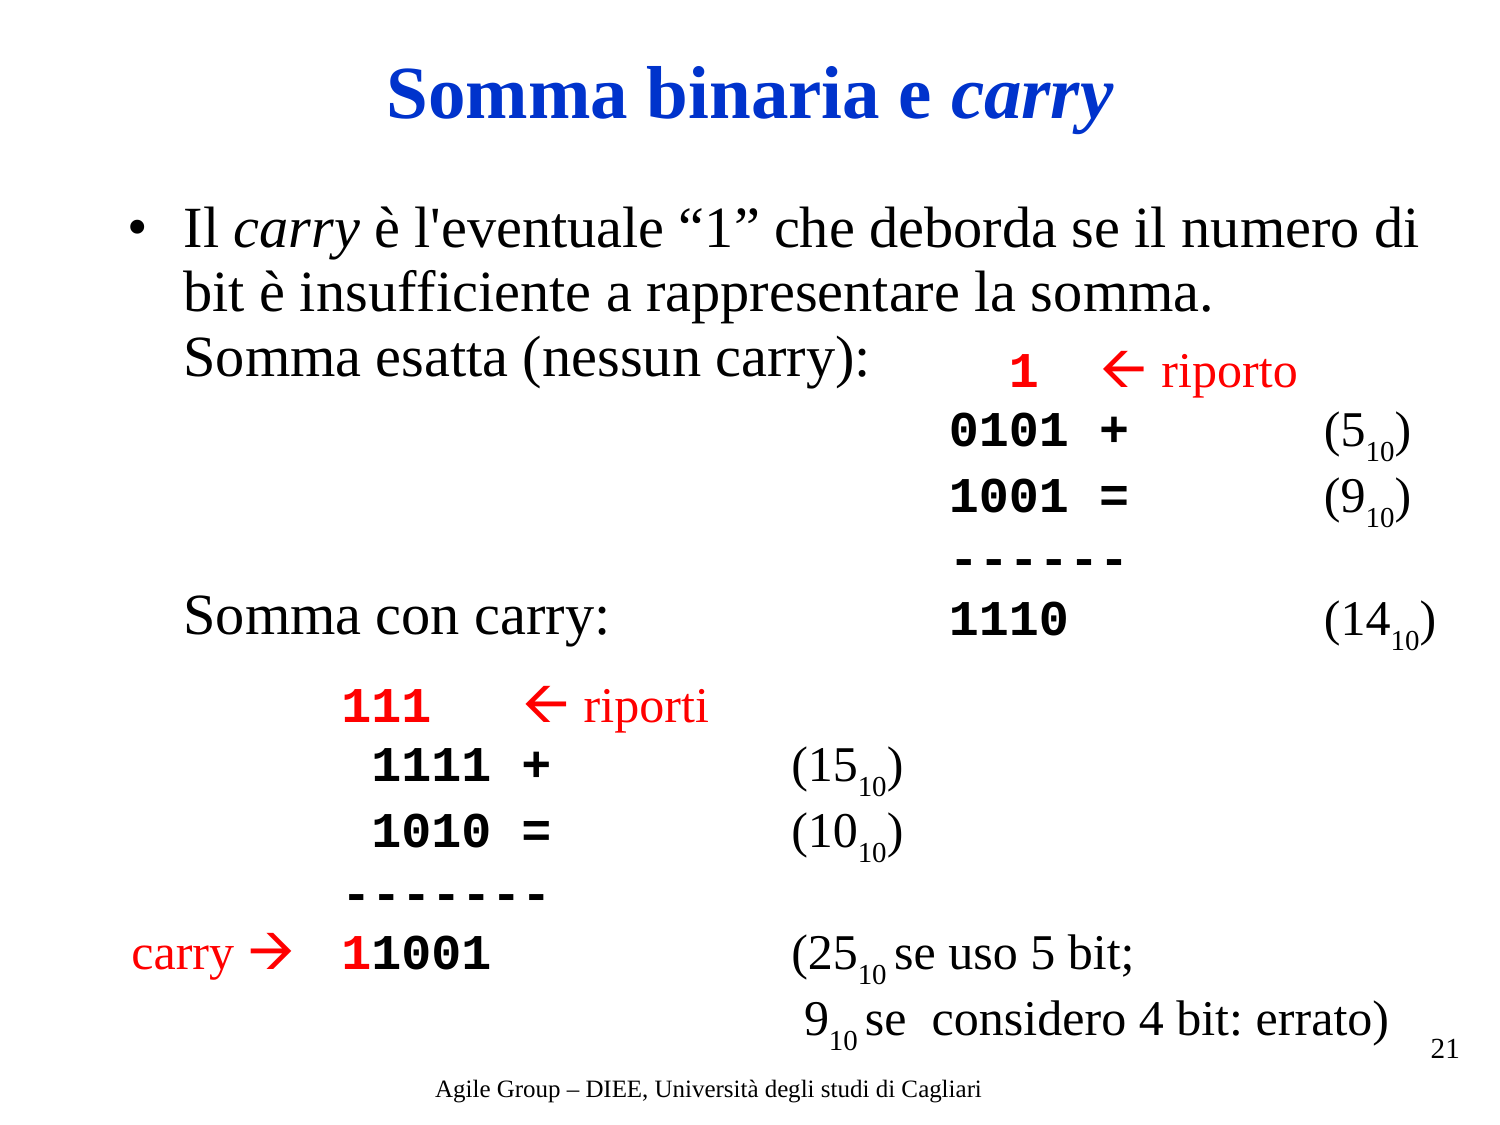

# Somma binaria e carry
Il carry è l'eventuale “1” che deborda se il numero di bit è insufficiente a rappresentare la somma.
Somma esatta (nessun carry):
Somma con carry:
	 1  riporto
0101 +		(510)
1001 =		(910)
------
1110		(1410)
		111  riporti
		 1111 +		(1510)
		 1010 =		(1010)
		-------
 carry 	11001 		(2510 se uso 5 bit;
 910 se considero 4 bit: errato)
21